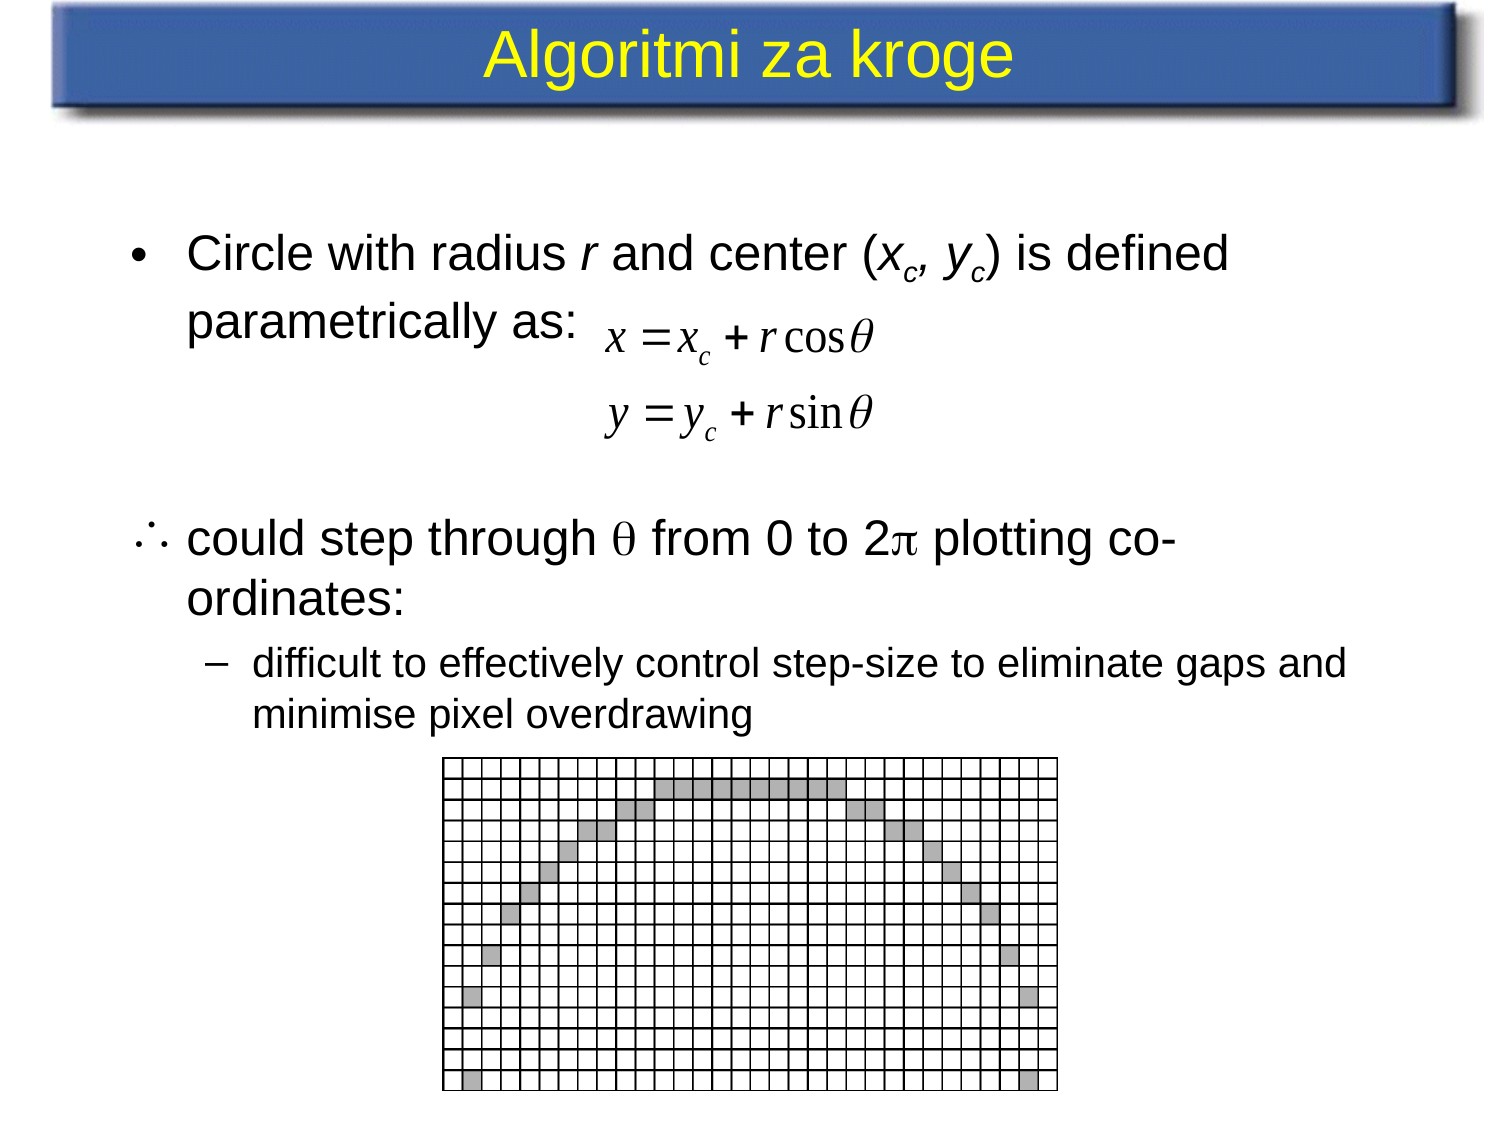

# Algoritmi za kroge
Circle with radius r and center (xc, yc) is defined parametrically as:
could step through  from 0 to 2 plotting co-ordinates:
difficult to effectively control step-size to eliminate gaps and minimise pixel overdrawing